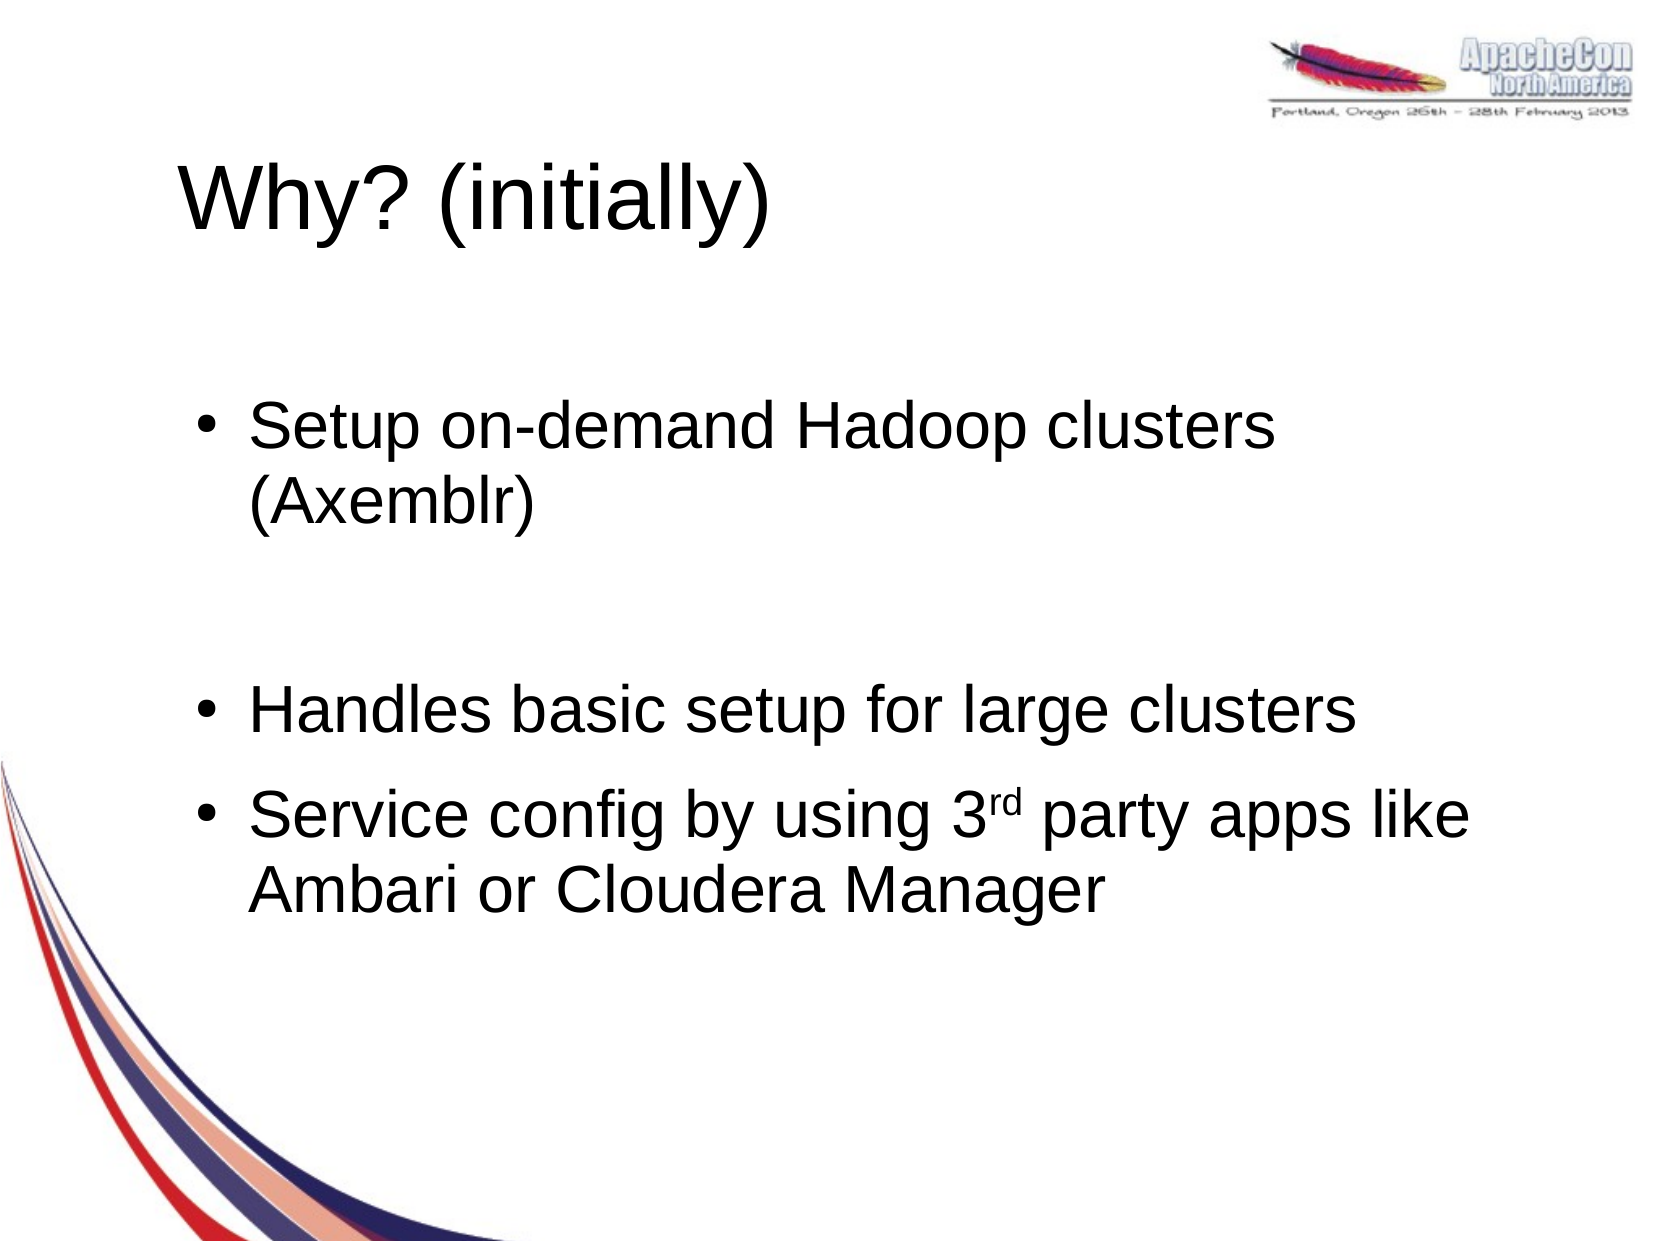

# Why? (initially)
Setup on-demand Hadoop clusters (Axemblr)
Handles basic setup for large clusters
Service config by using 3rd party apps like Ambari or Cloudera Manager